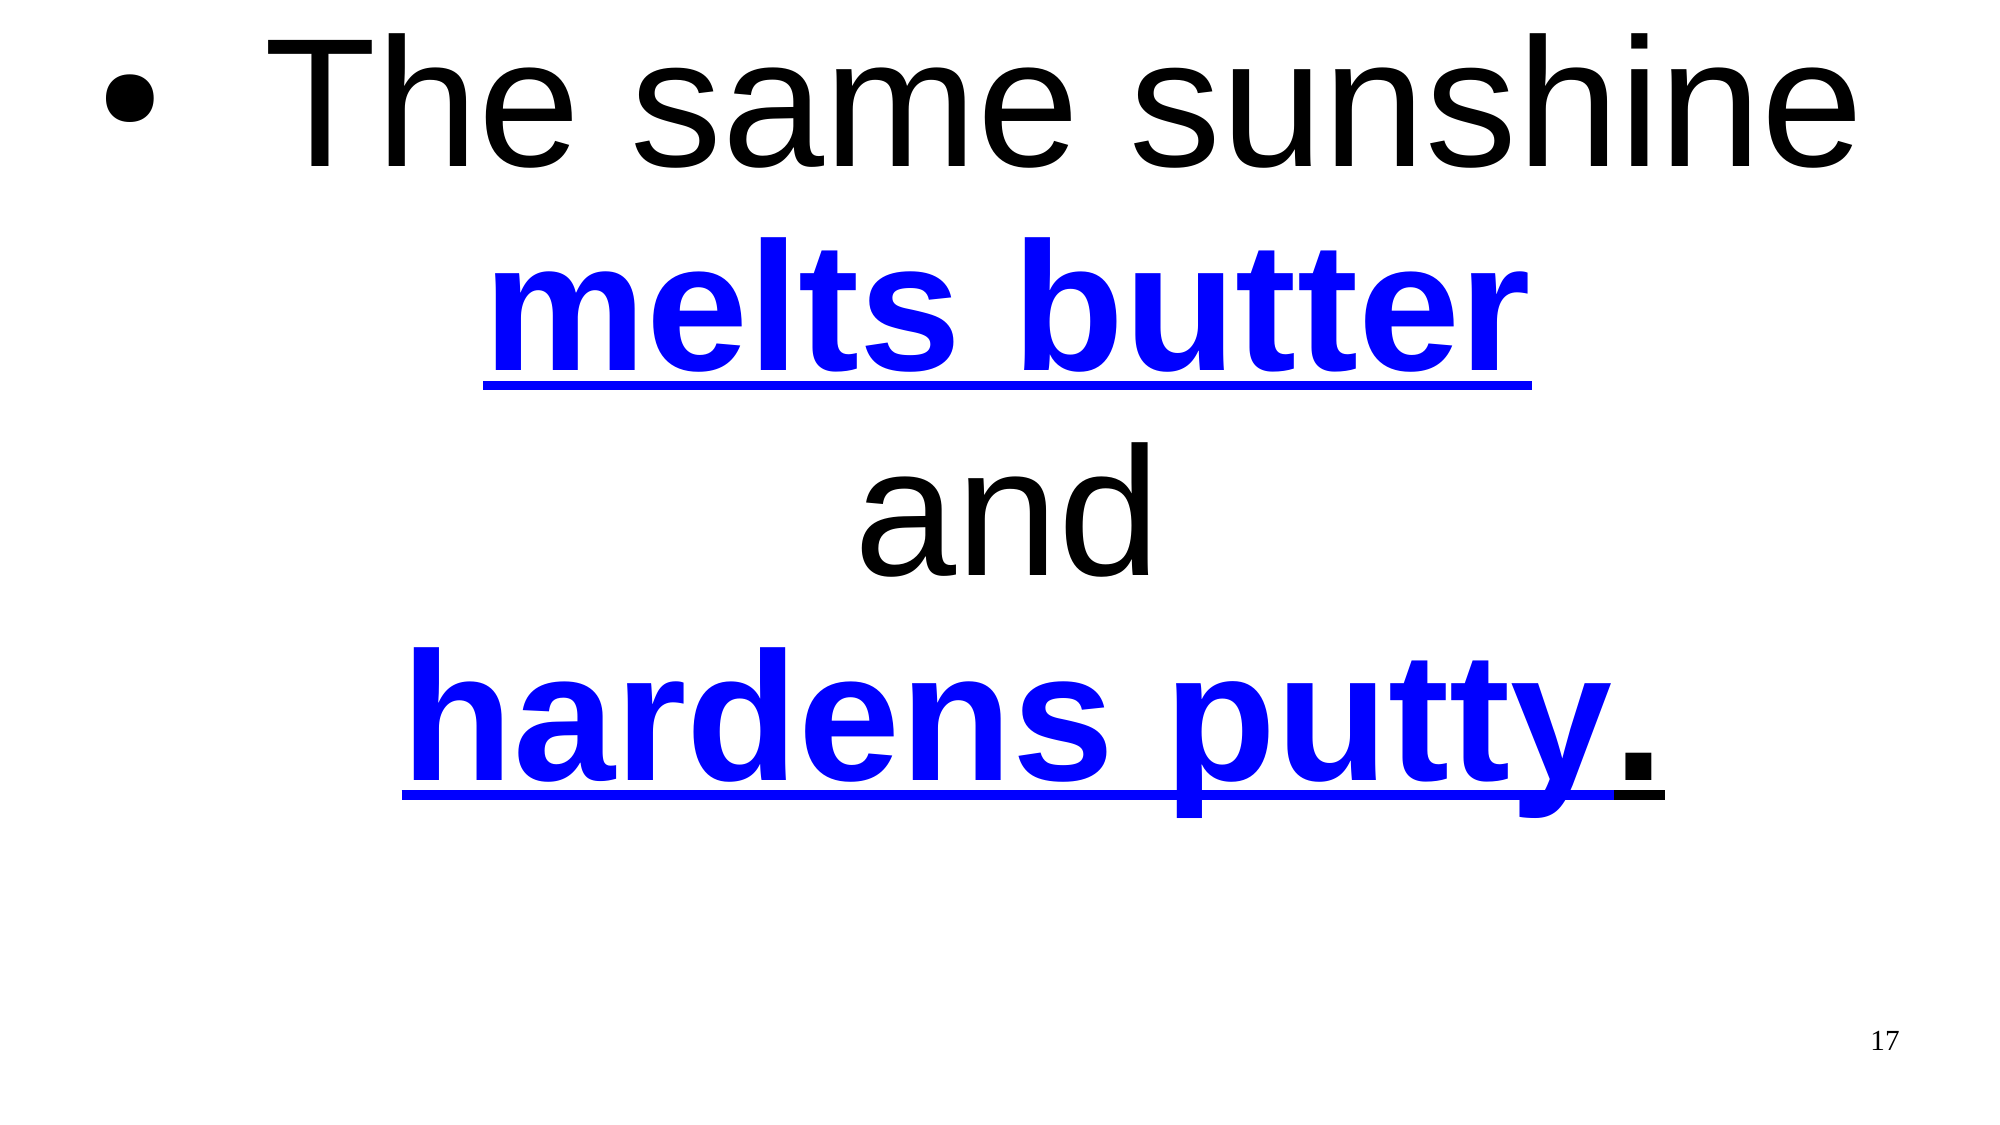

# The same sunshine melts butter and hardens putty.
17